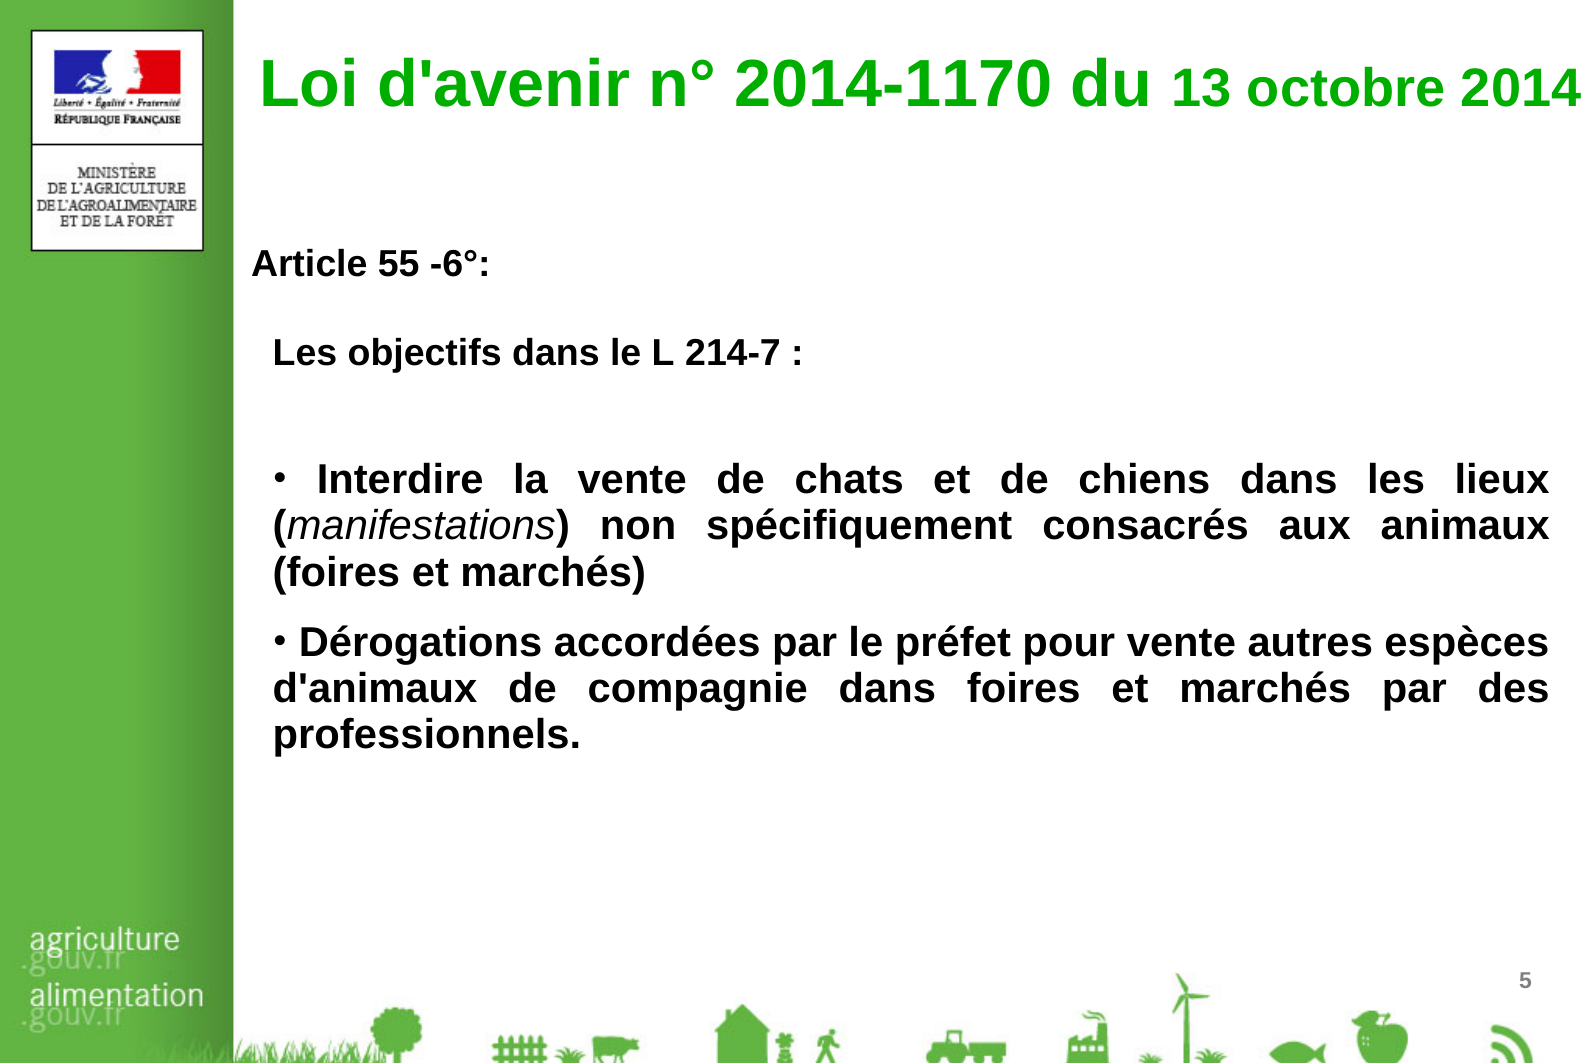

# Loi d'avenir n° 2014-1170 du 13 octobre 2014
Article 55 -6°:
Les objectifs dans le L 214-7 :
 Interdire la vente de chats et de chiens dans les lieux (manifestations) non spécifiquement consacrés aux animaux (foires et marchés)
 Dérogations accordées par le préfet pour vente autres espèces d'animaux de compagnie dans foires et marchés par des professionnels.
5